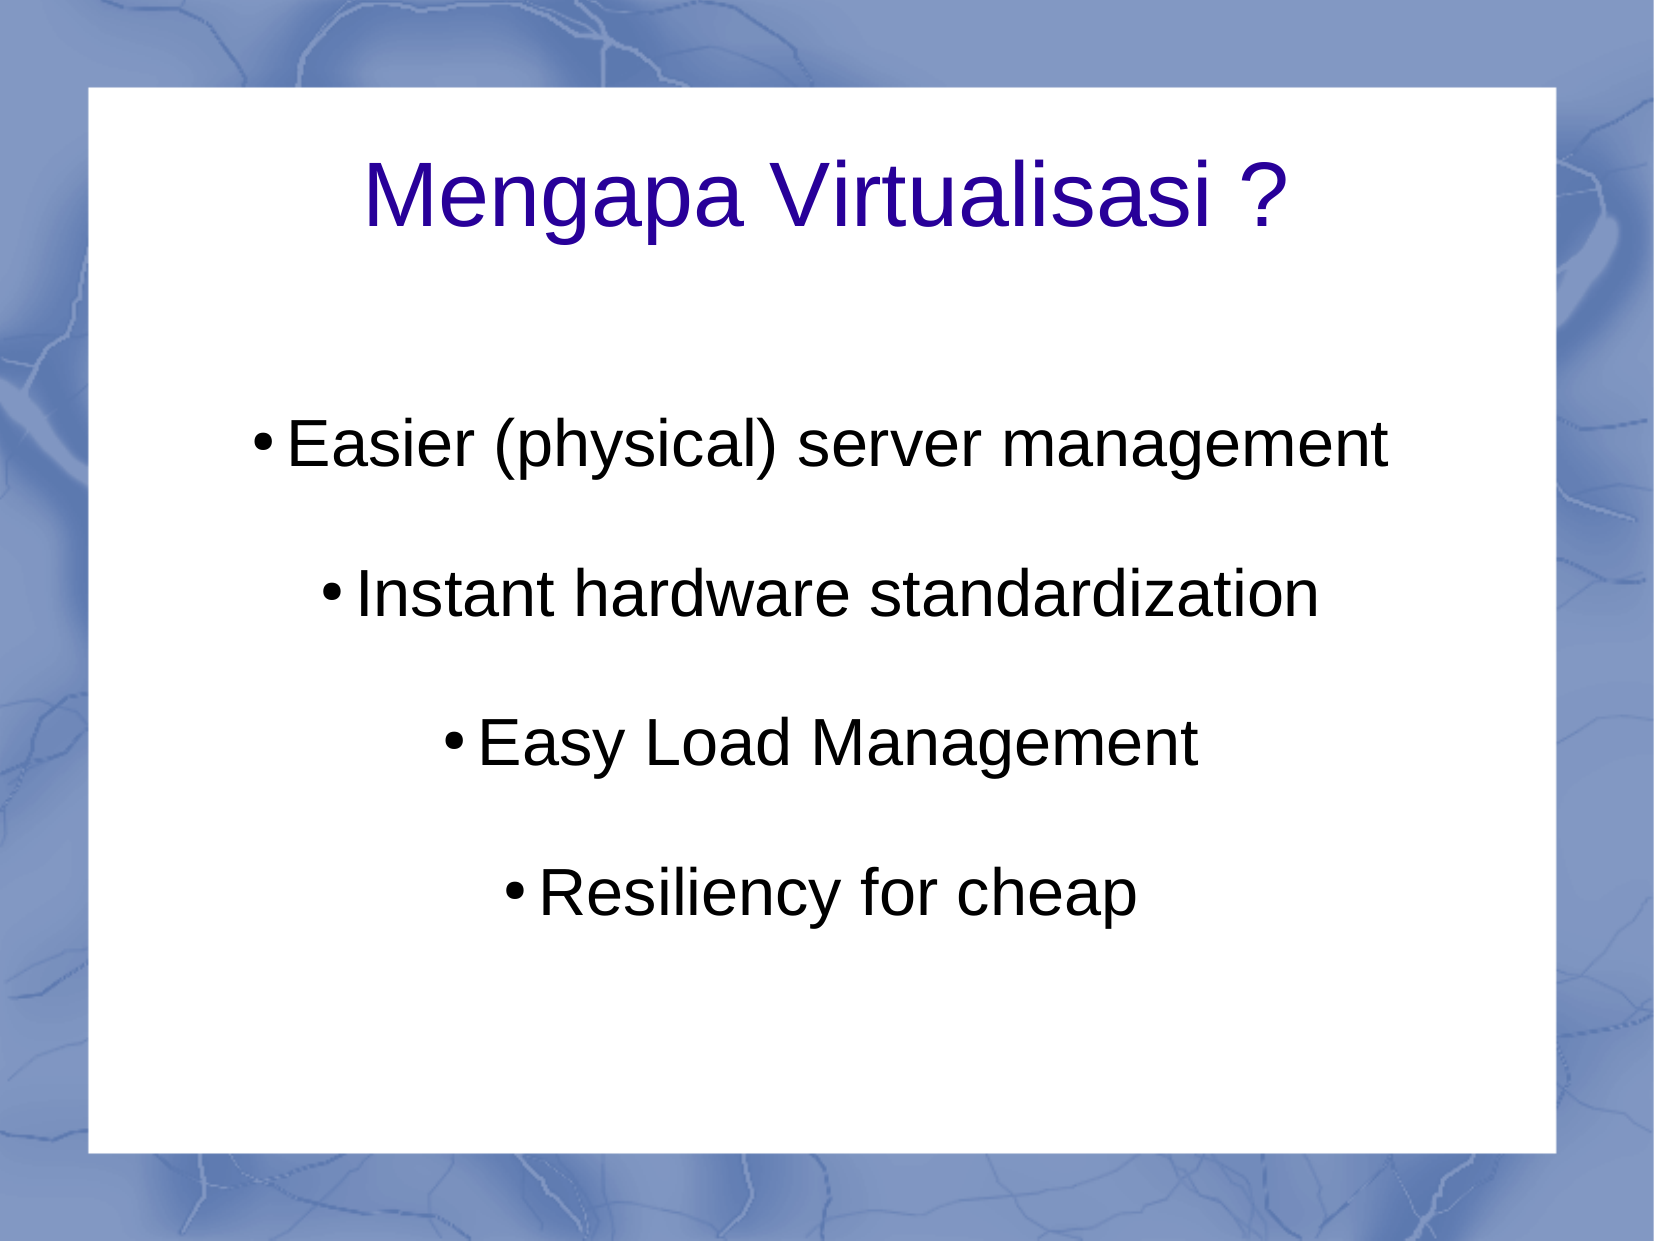

# Mengapa Virtualisasi ?
Easier (physical) server management
Instant hardware standardization
Easy Load Management
Resiliency for cheap